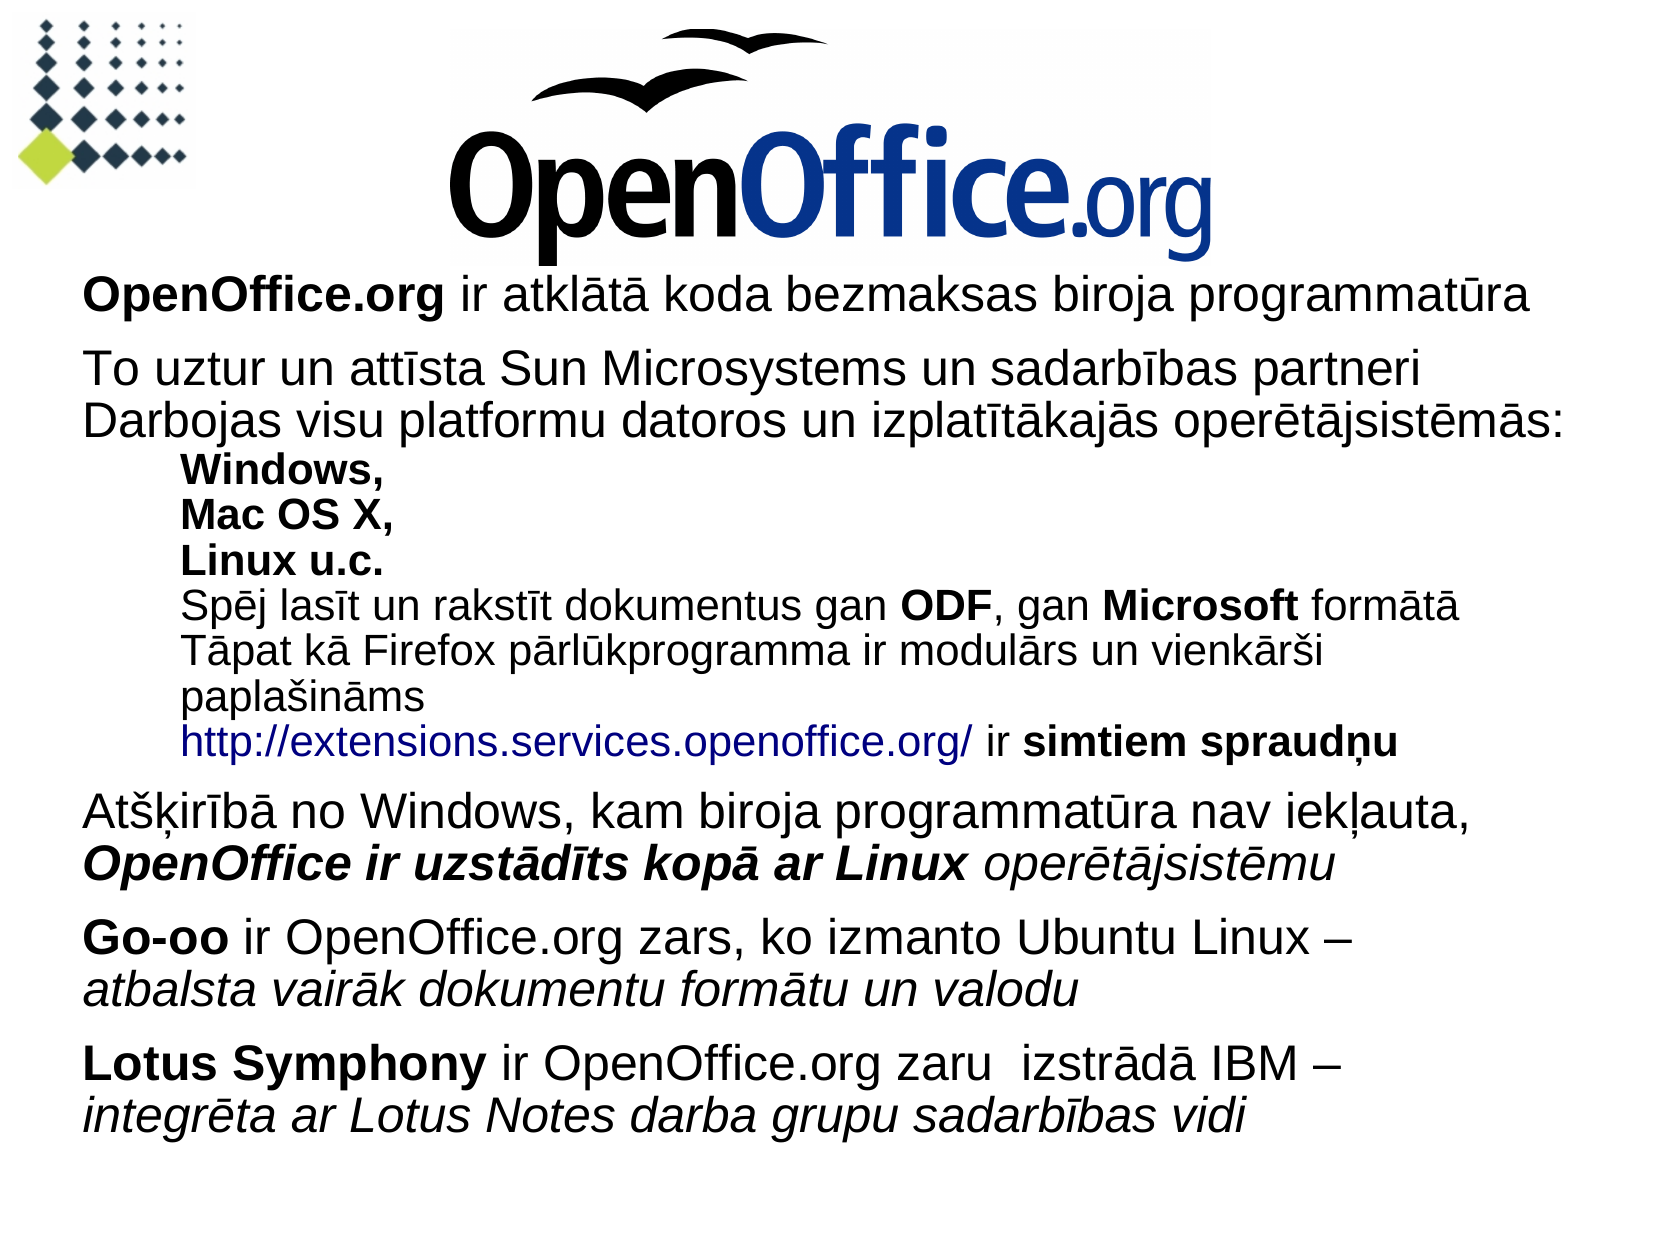

# OpenOffice
OpenOffice.org ir atklātā koda bezmaksas biroja programmatūra
To uztur un attīsta Sun Microsystems un sadarbības partneri
Darbojas visu platformu datoros un izplatītākajās operētājsistēmās:
Windows,
Mac OS X,
Linux u.c.
Spēj lasīt un rakstīt dokumentus gan ODF, gan Microsoft formātā
Tāpat kā Firefox pārlūkprogramma ir modulārs un vienkārši paplašināms
http://extensions.services.openoffice.org/ ir simtiem spraudņu
Atšķirībā no Windows, kam biroja programmatūra nav iekļauta, OpenOffice ir uzstādīts kopā ar Linux operētājsistēmu
Go-oo ir OpenOffice.org zars, ko izmanto Ubuntu Linux –
atbalsta vairāk dokumentu formātu un valodu
Lotus Symphony ir OpenOffice.org zaru izstrādā IBM –
integrēta ar Lotus Notes darba grupu sadarbības vidi